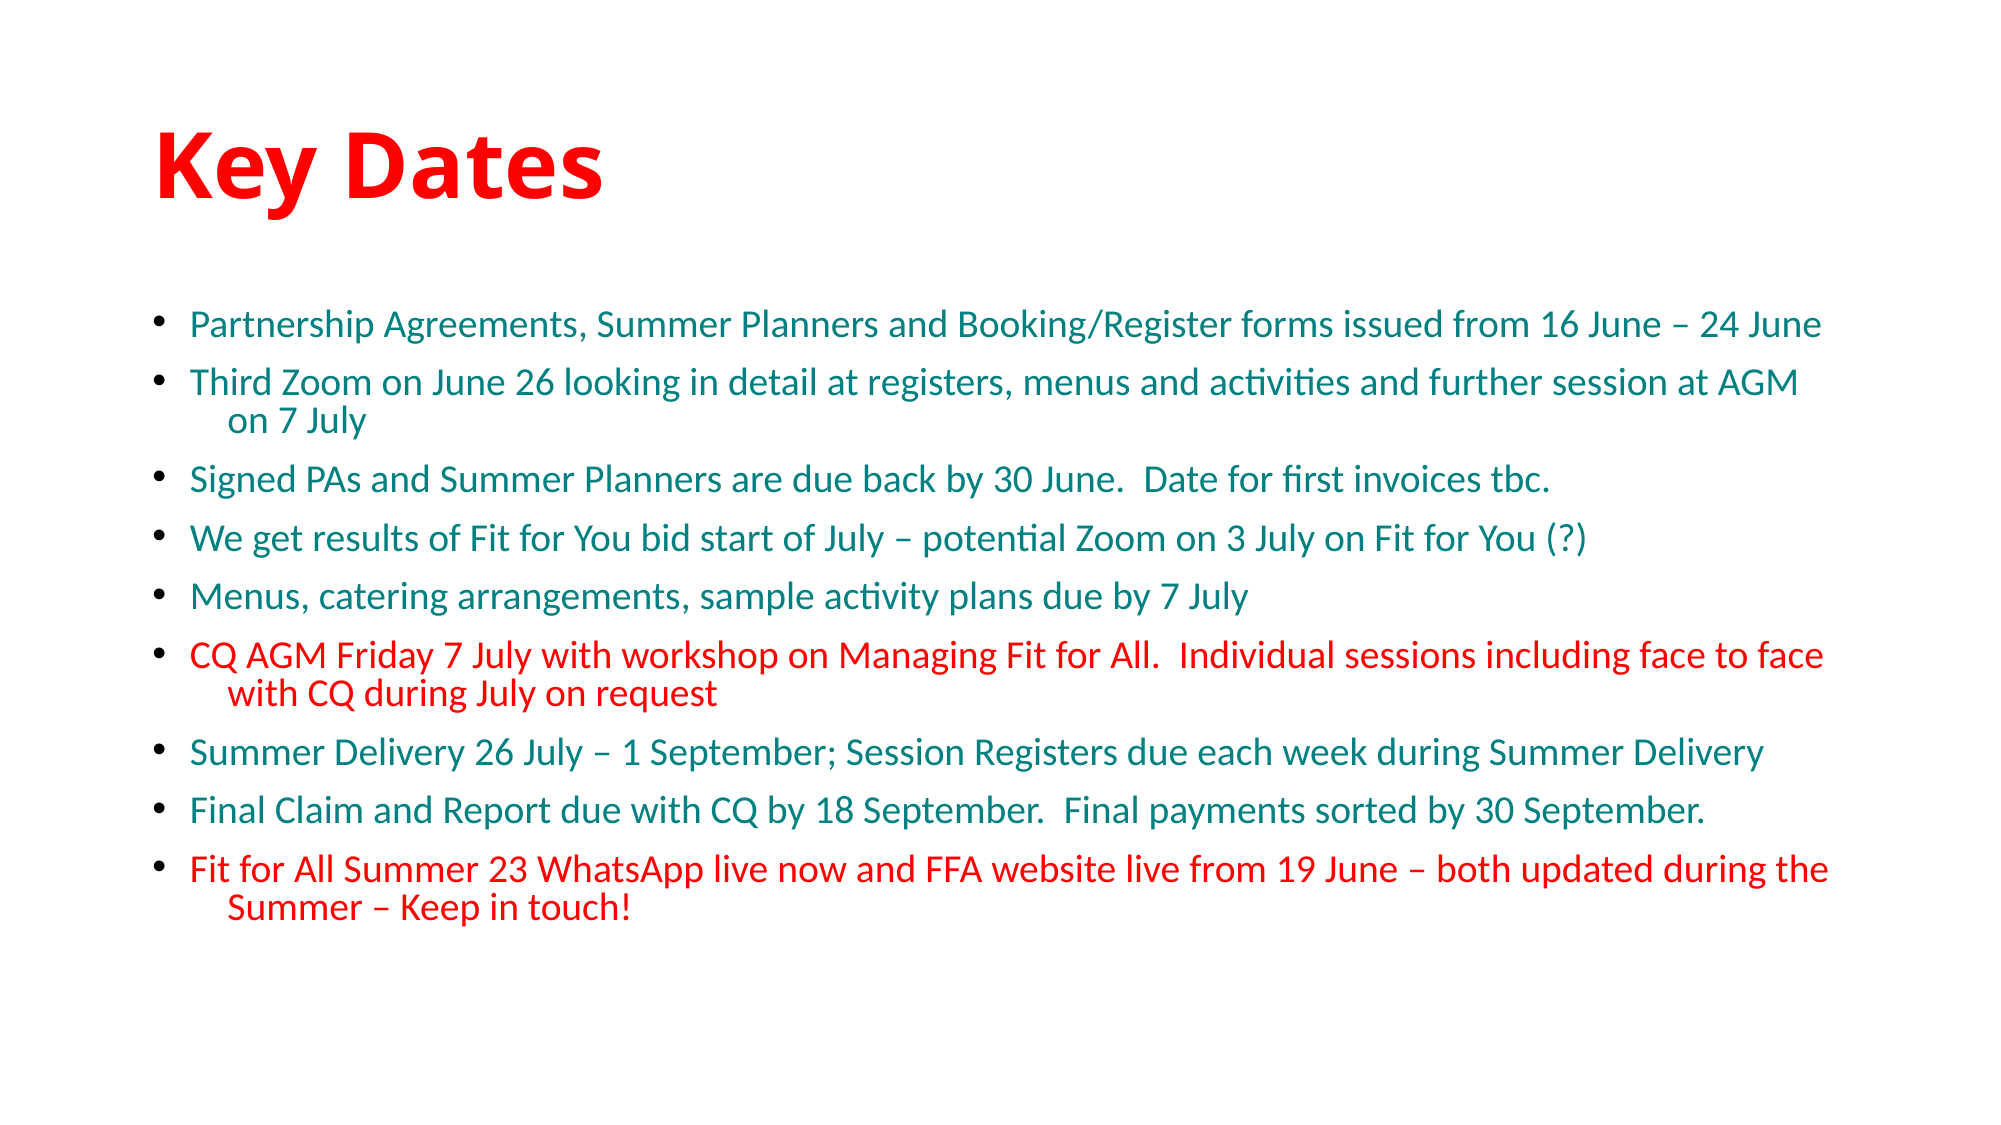

# Key Dates
Partnership Agreements, Summer Planners and Booking/Register forms issued from 16 June – 24 June
Third Zoom on June 26 looking in detail at registers, menus and activities and further session at AGM on 7 July
Signed PAs and Summer Planners are due back by 30 June. Date for first invoices tbc.
We get results of Fit for You bid start of July – potential Zoom on 3 July on Fit for You (?)
Menus, catering arrangements, sample activity plans due by 7 July
CQ AGM Friday 7 July with workshop on Managing Fit for All. Individual sessions including face to face with CQ during July on request
Summer Delivery 26 July – 1 September; Session Registers due each week during Summer Delivery
Final Claim and Report due with CQ by 18 September. Final payments sorted by 30 September.
Fit for All Summer 23 WhatsApp live now and FFA website live from 19 June – both updated during the Summer – Keep in touch!